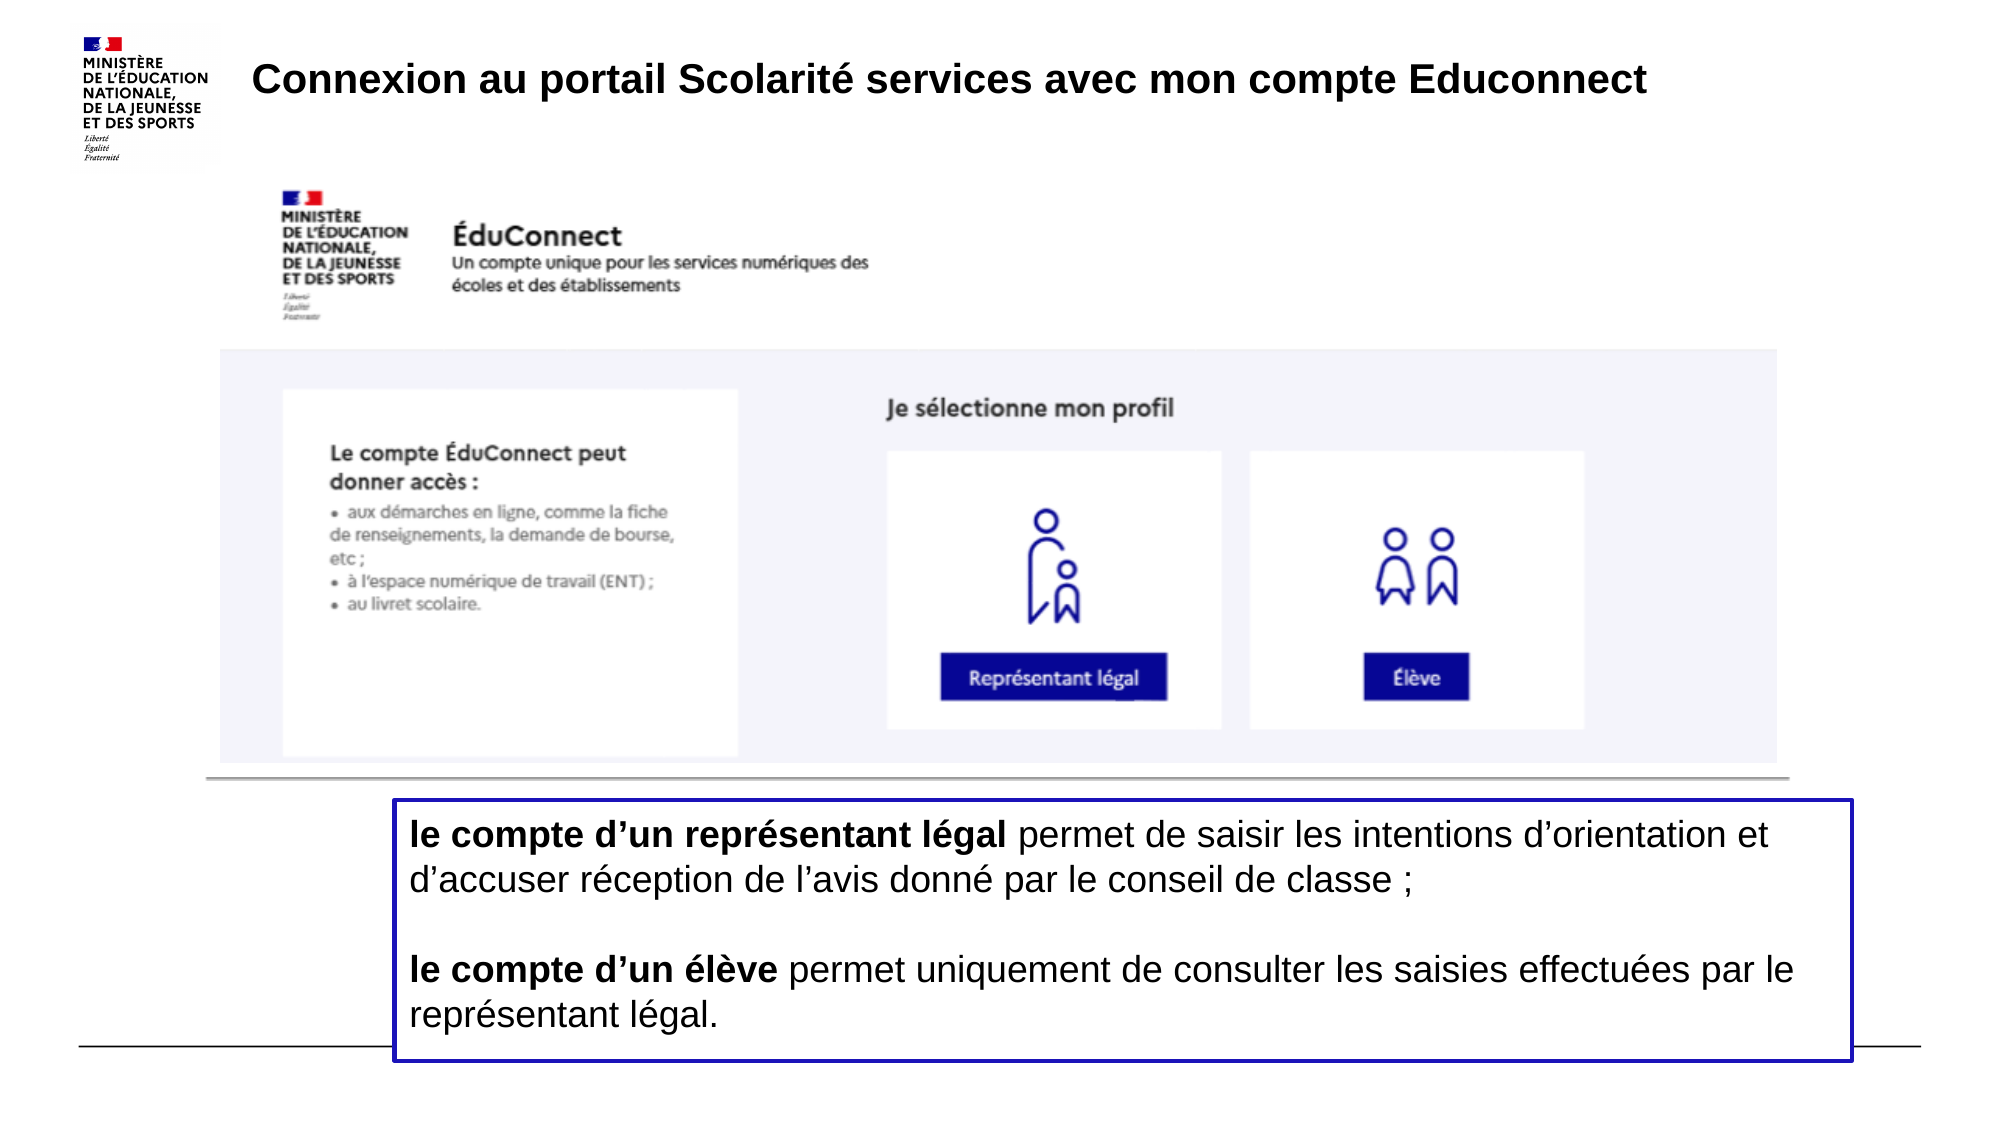

# Connexion au portail Scolarité services avec mon compte Educonnect
le compte d’un représentant légal permet de saisir les intentions d’orientation et d’accuser réception de l’avis donné par le conseil de classe ;
le compte d’un élève permet uniquement de consulter les saisies effectuées par le représentant légal.